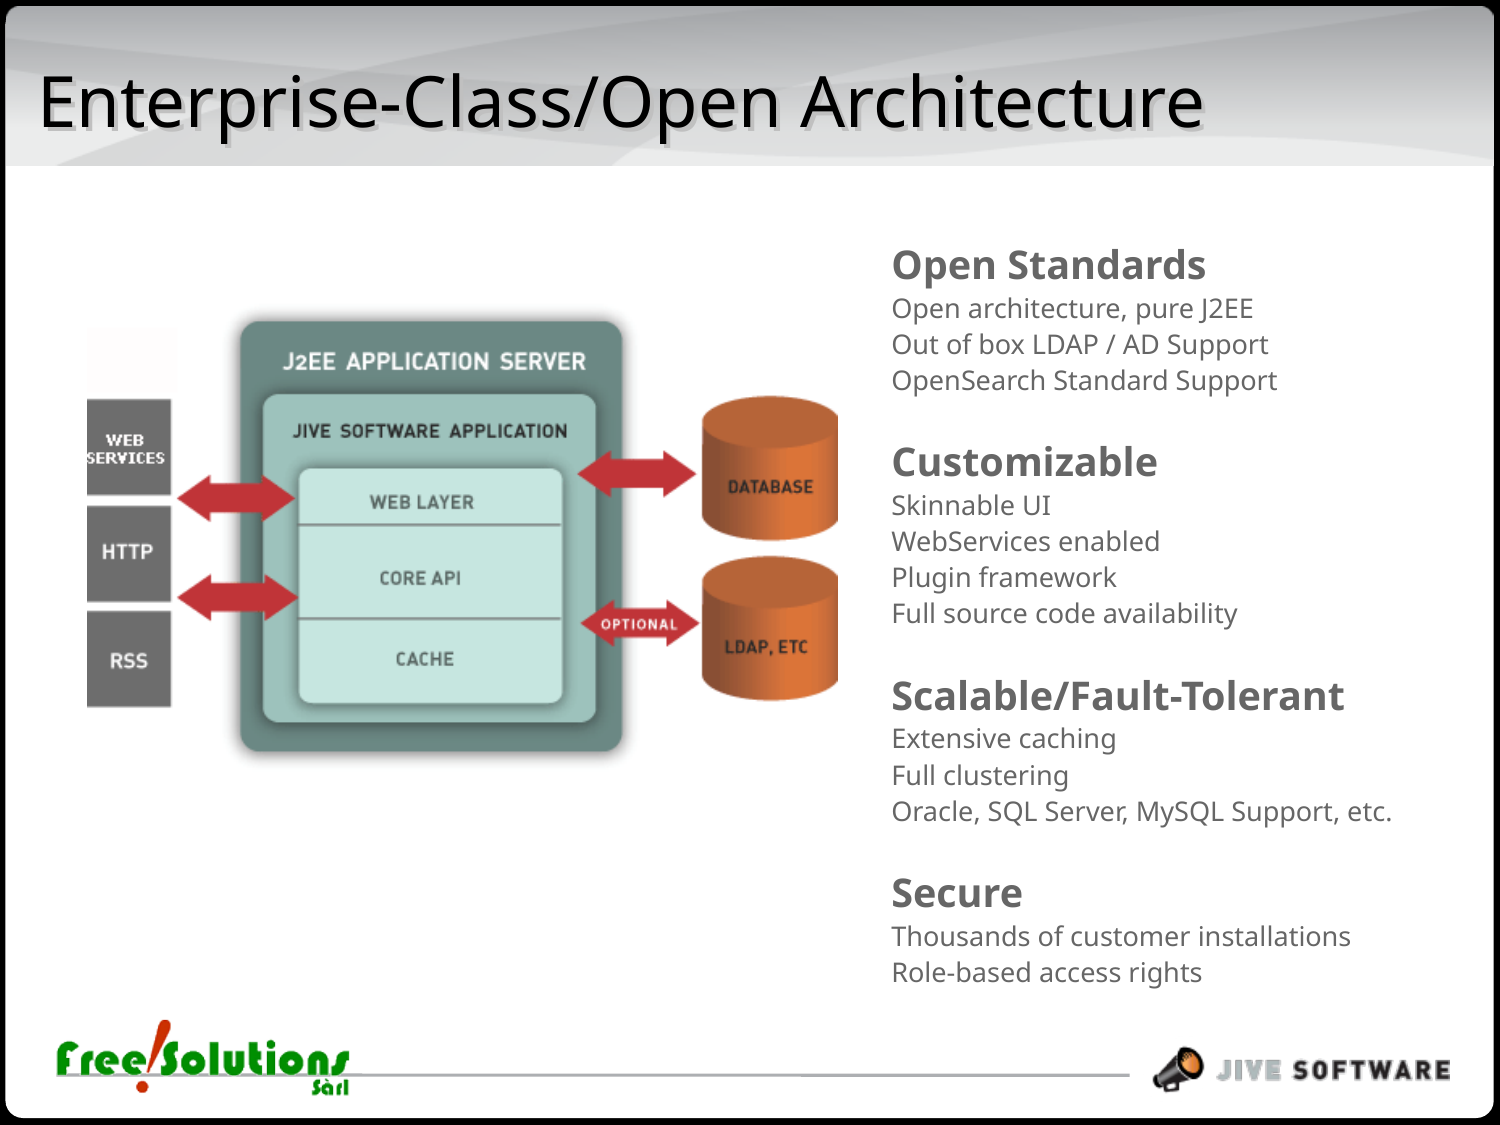

Enterprise-Class/Open Architecture
# Open Standards
Open architecture, pure J2EE
Out of box LDAP / AD Support
OpenSearch Standard Support
Customizable
Skinnable UI
WebServices enabled
Plugin framework
Full source code availability
Scalable/Fault-Tolerant
Extensive caching
Full clustering
Oracle, SQL Server, MySQL Support, etc.
Secure
Thousands of customer installations
Role-based access rights